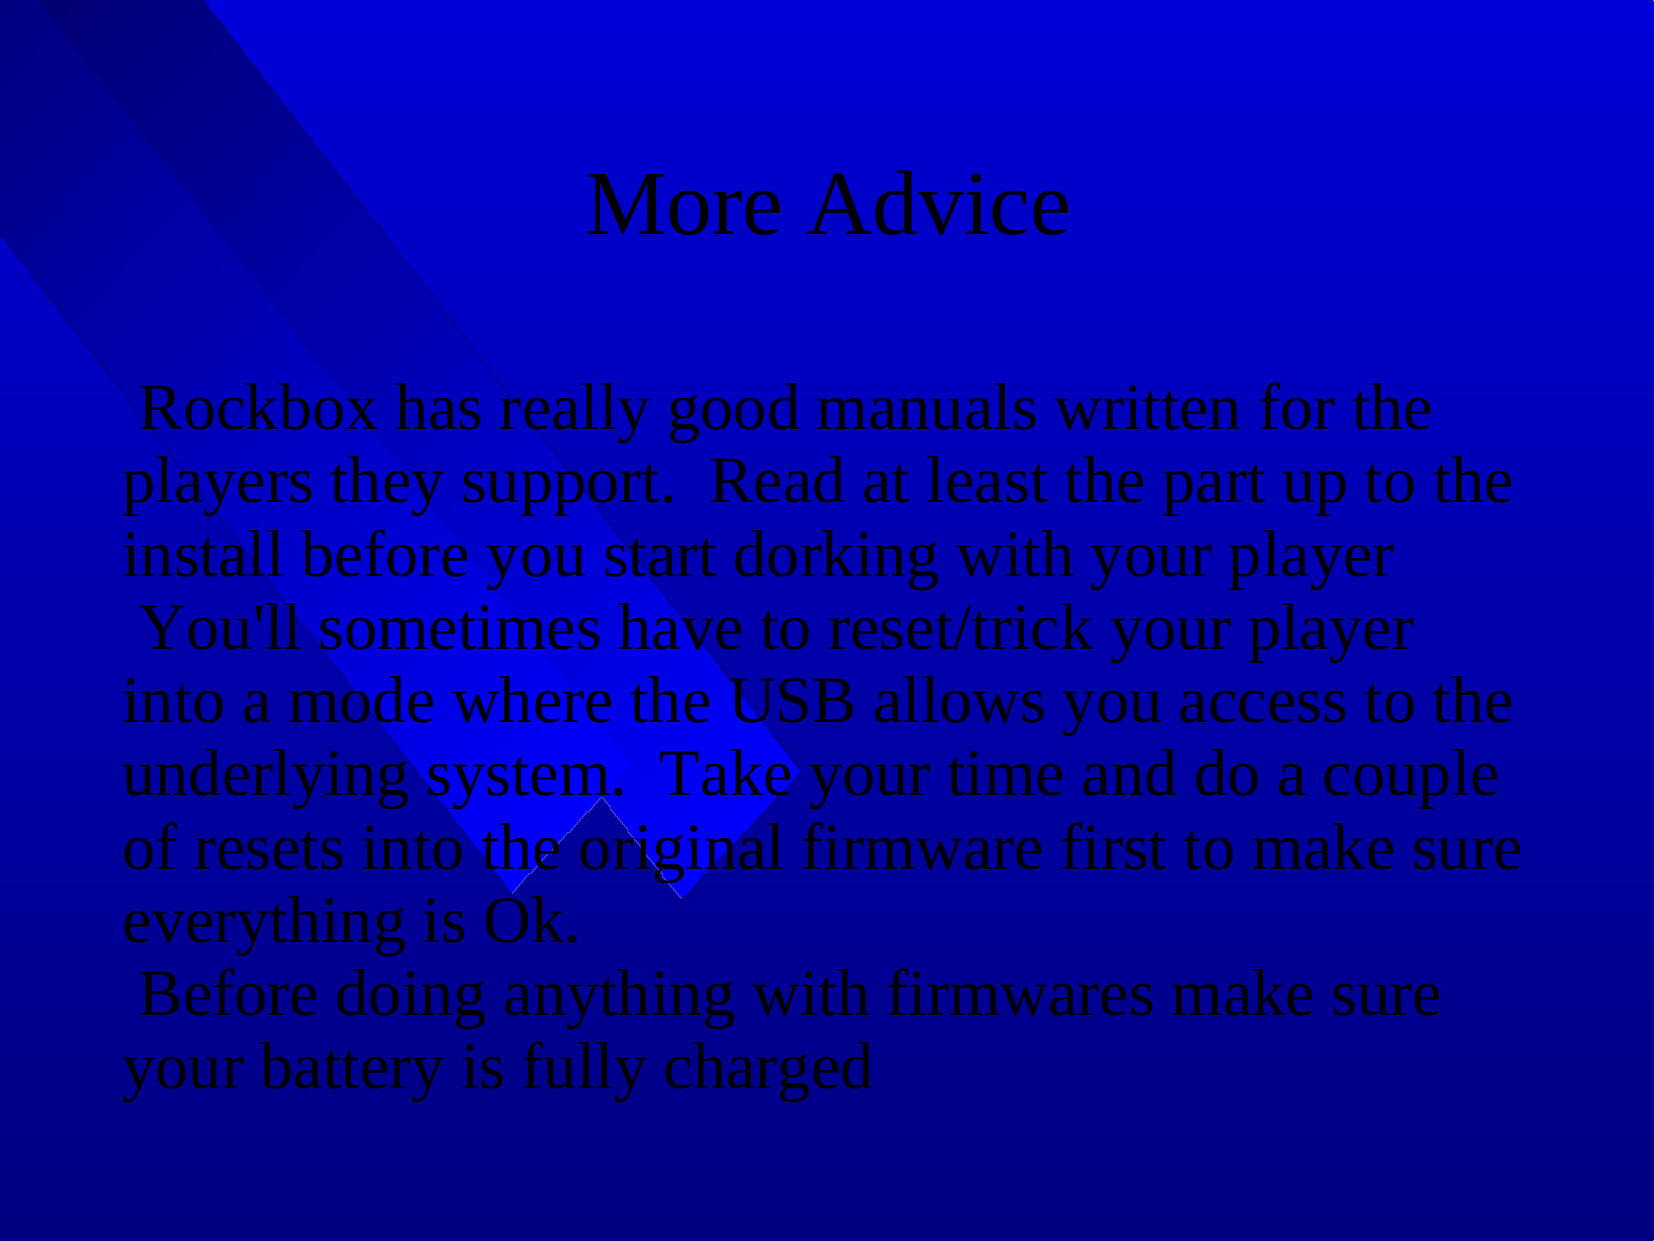

# More Advice
 Rockbox has really good manuals written for the players they support. Read at least the part up to the install before you start dorking with your player
 You'll sometimes have to reset/trick your player into a mode where the USB allows you access to the underlying system. Take your time and do a couple of resets into the original firmware first to make sure everything is Ok.
 Before doing anything with firmwares make sure your battery is fully charged